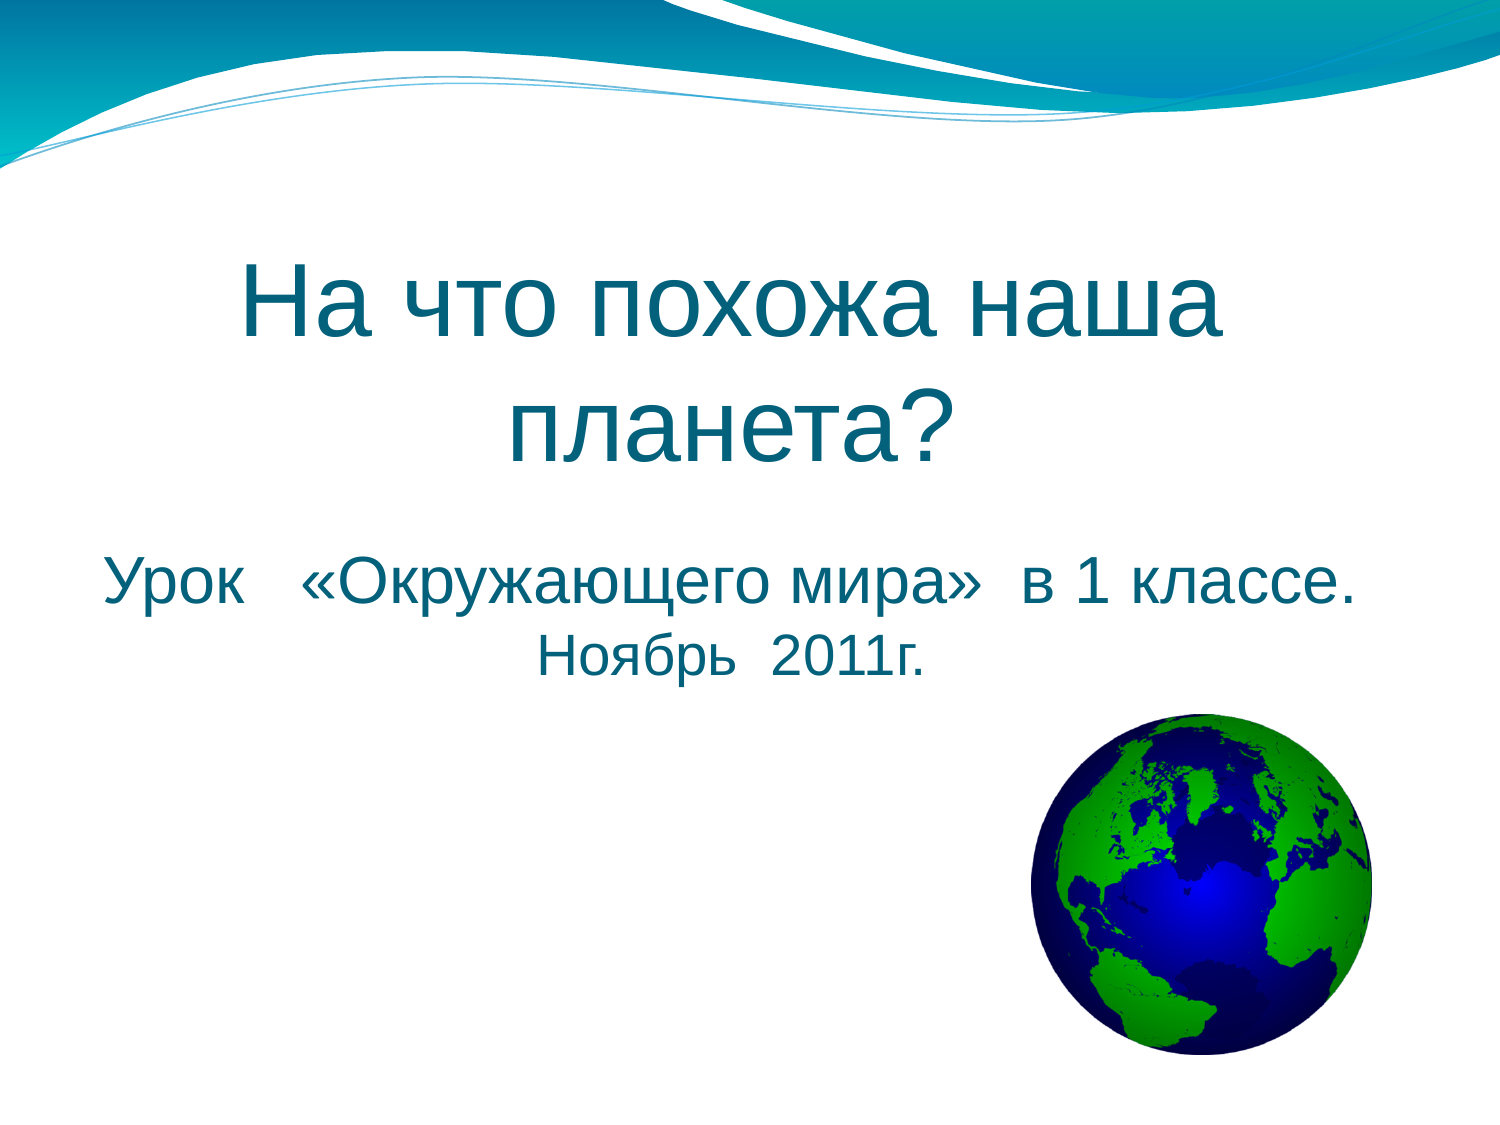

# На что похожа наша планета?
Урок «Окружающего мира» в 1 классе.
Ноябрь 2011г.